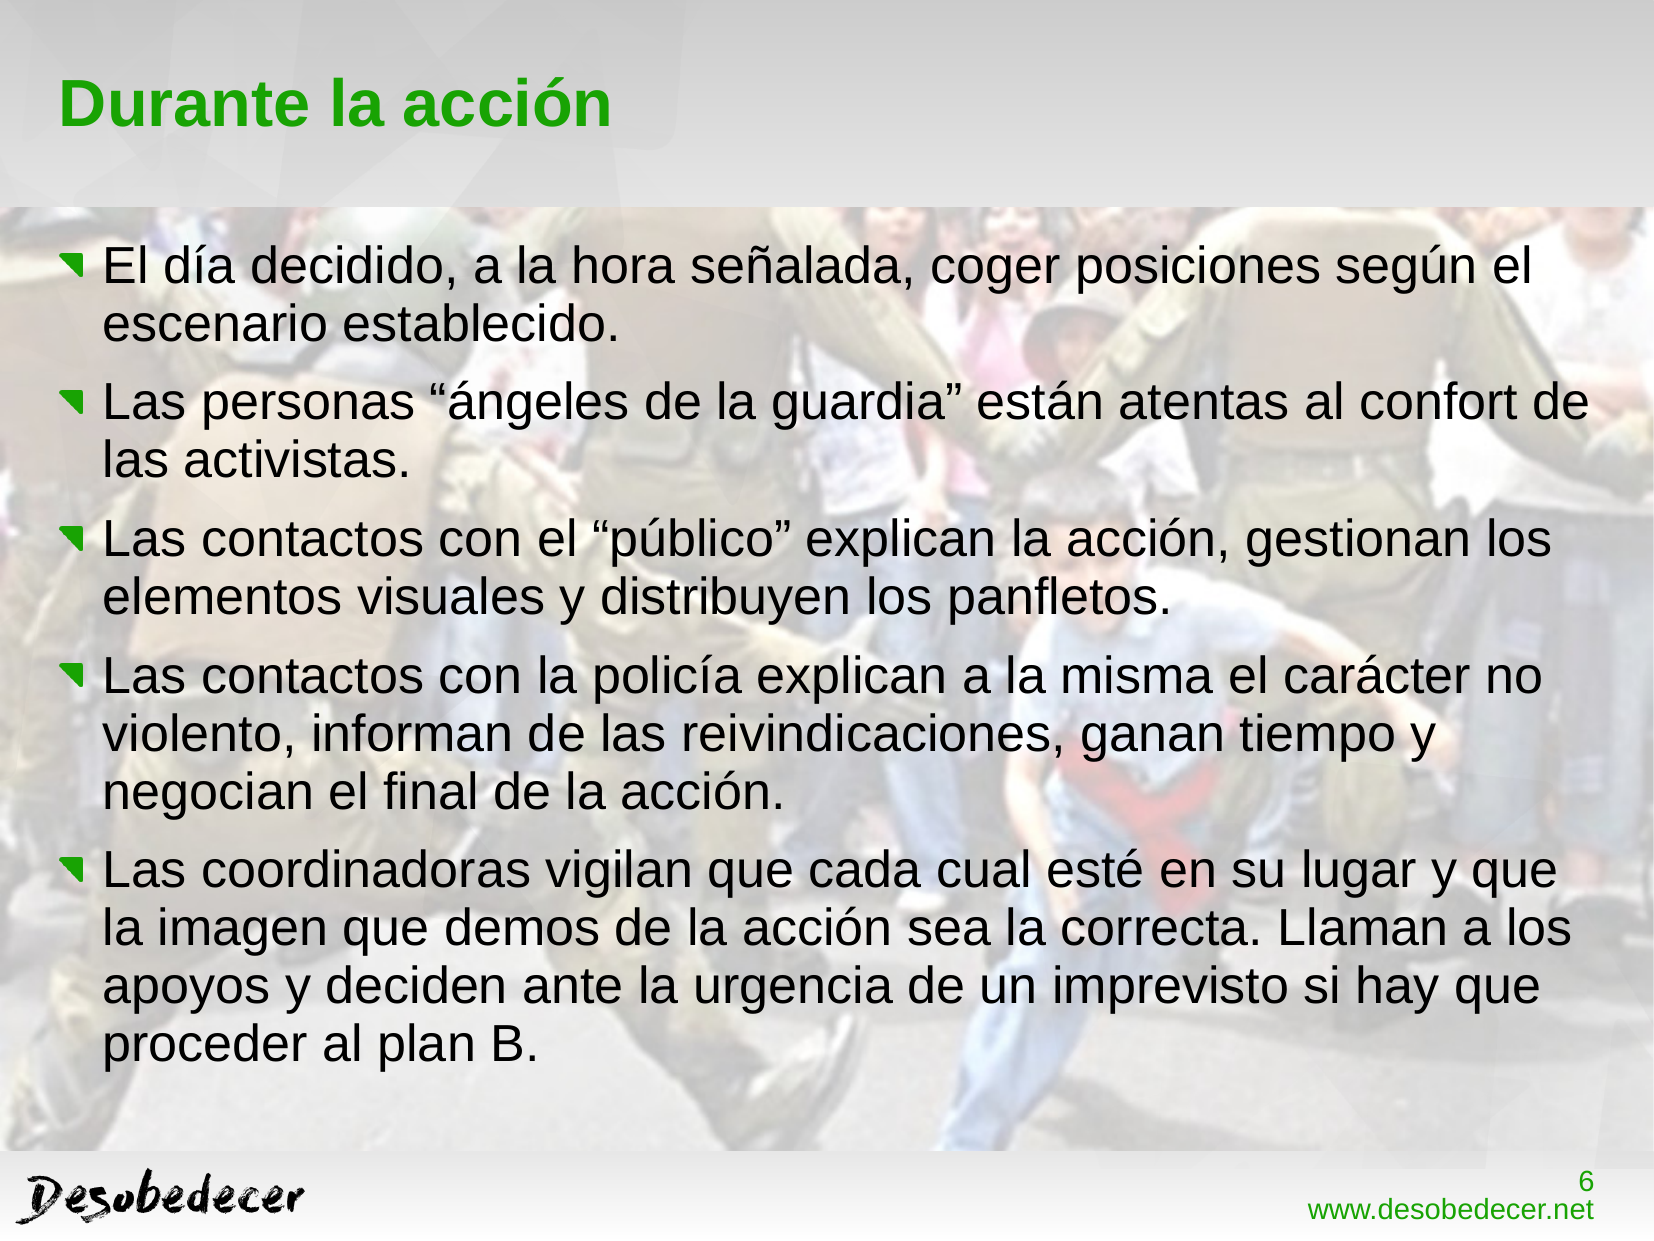

# Durante la acción
El día decidido, a la hora señalada, coger posiciones según el escenario establecido.
Las personas “ángeles de la guardia” están atentas al confort de las activistas.
Las contactos con el “público” explican la acción, gestionan los elementos visuales y distribuyen los panfletos.
Las contactos con la policía explican a la misma el carácter no violento, informan de las reivindicaciones, ganan tiempo y negocian el final de la acción.
Las coordinadoras vigilan que cada cual esté en su lugar y que la imagen que demos de la acción sea la correcta. Llaman a los apoyos y deciden ante la urgencia de un imprevisto si hay que proceder al plan B.
6
www.desobedecer.net